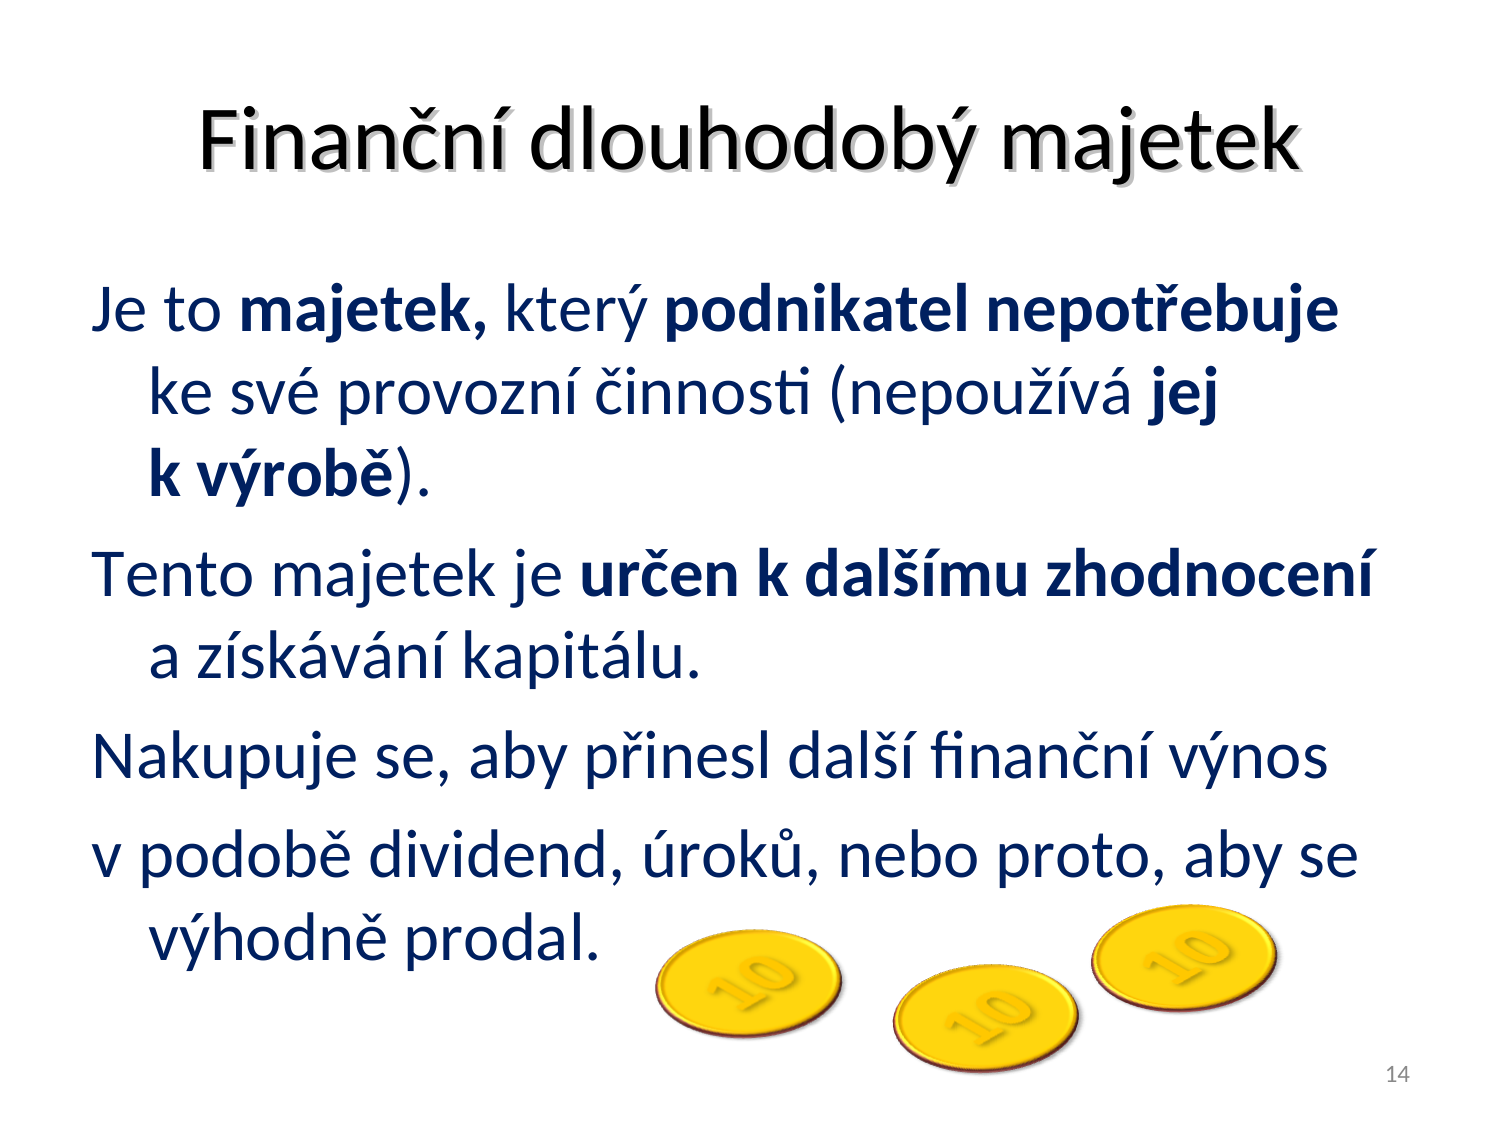

# Finanční dlouhodobý majetek
Je to majetek, který podnikatel nepotřebuje ke své provozní činnosti (nepoužívá jej
k výrobě).
Tento majetek je určen k dalšímu zhodnocení a získávání kapitálu.
Nakupuje se, aby přinesl další finanční výnos
v podobě dividend, úroků, nebo proto, aby se výhodně prodal.